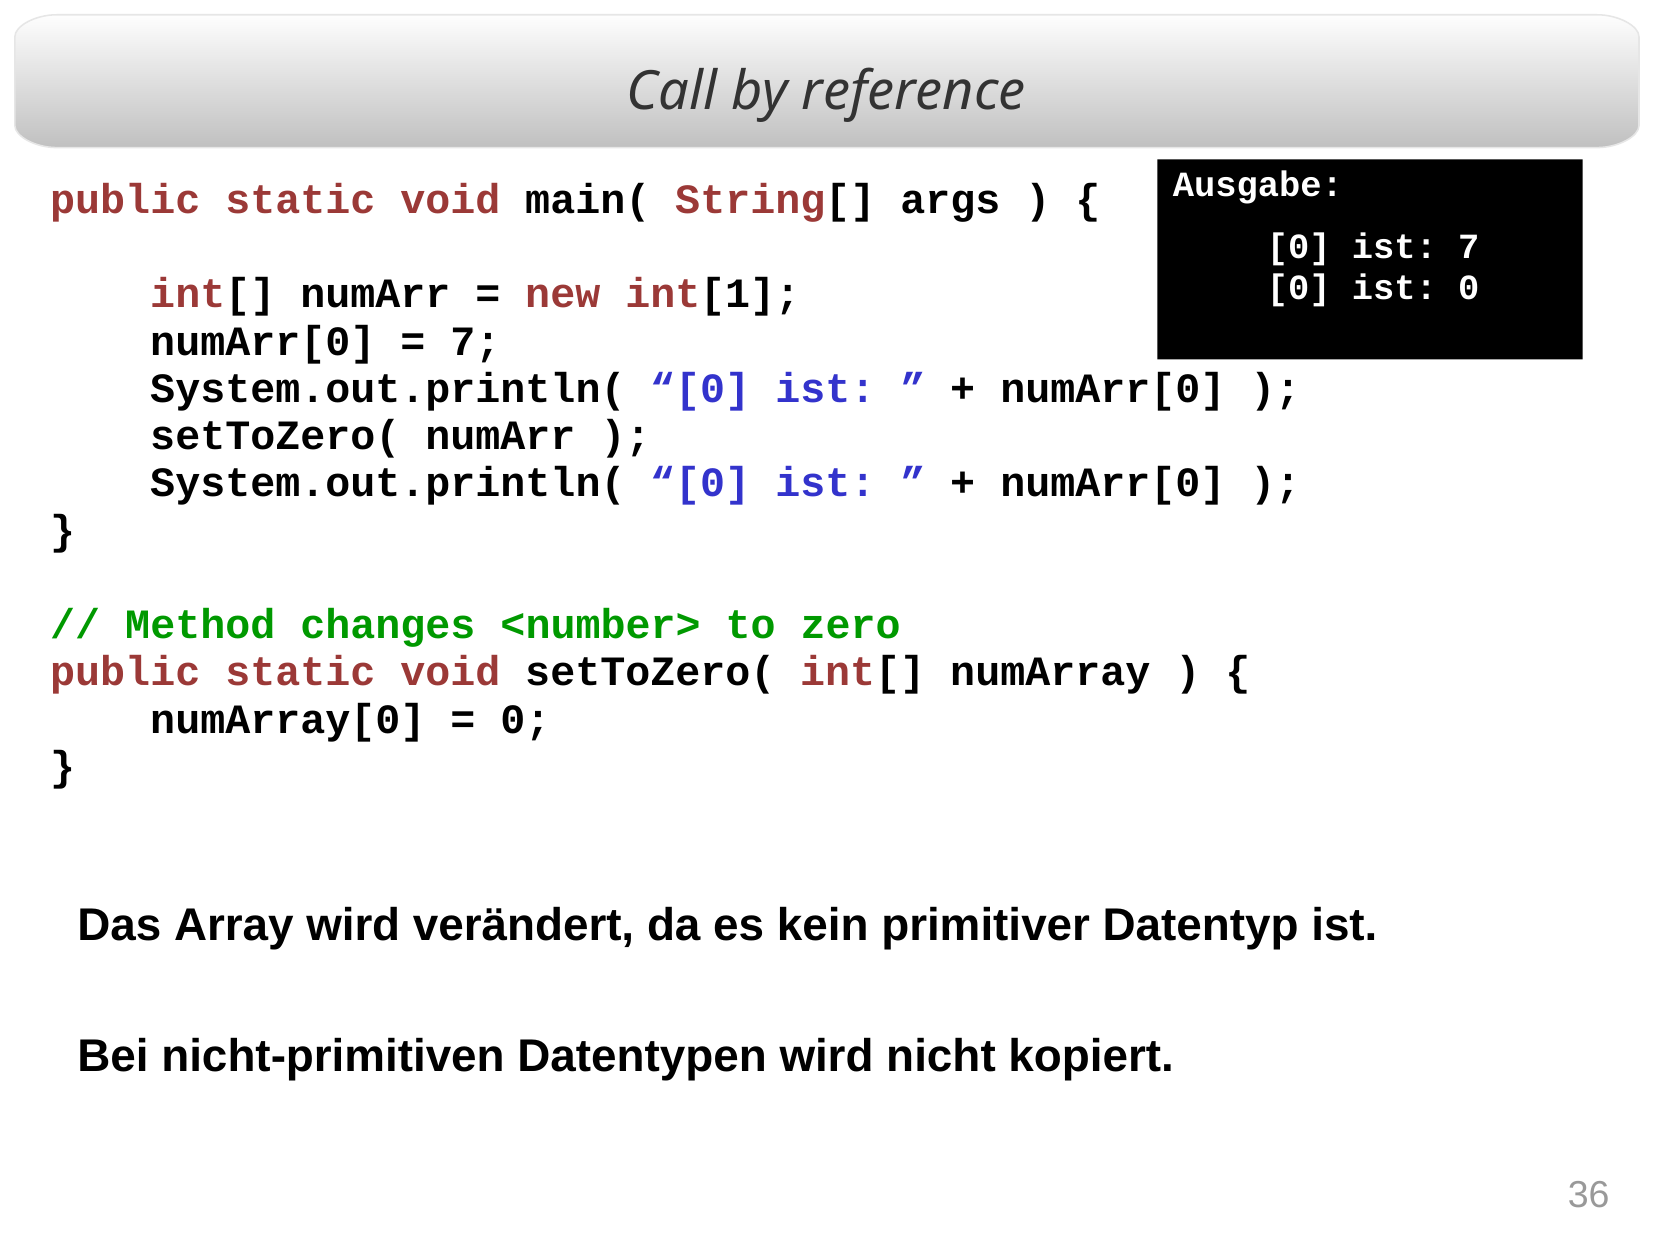

# Call by reference
Ausgabe:
[0] ist: 7
[0] ist: 0
public static void main( String[] args ) {
 int[] numArr = new int[1];
 numArr[0] = 7;
 System.out.println( “[0] ist: ” + numArr[0] );
 setToZero( numArr );
 System.out.println( “[0] ist: ” + numArr[0] );
}
// Method changes to zero
public static void setToZero( int[] numArray ) {
 numArray[0] = 0;
}
 Das Array wird verändert, da es kein primitiver Datentyp ist.
 Bei nicht-primitiven Datentypen wird nicht kopiert.